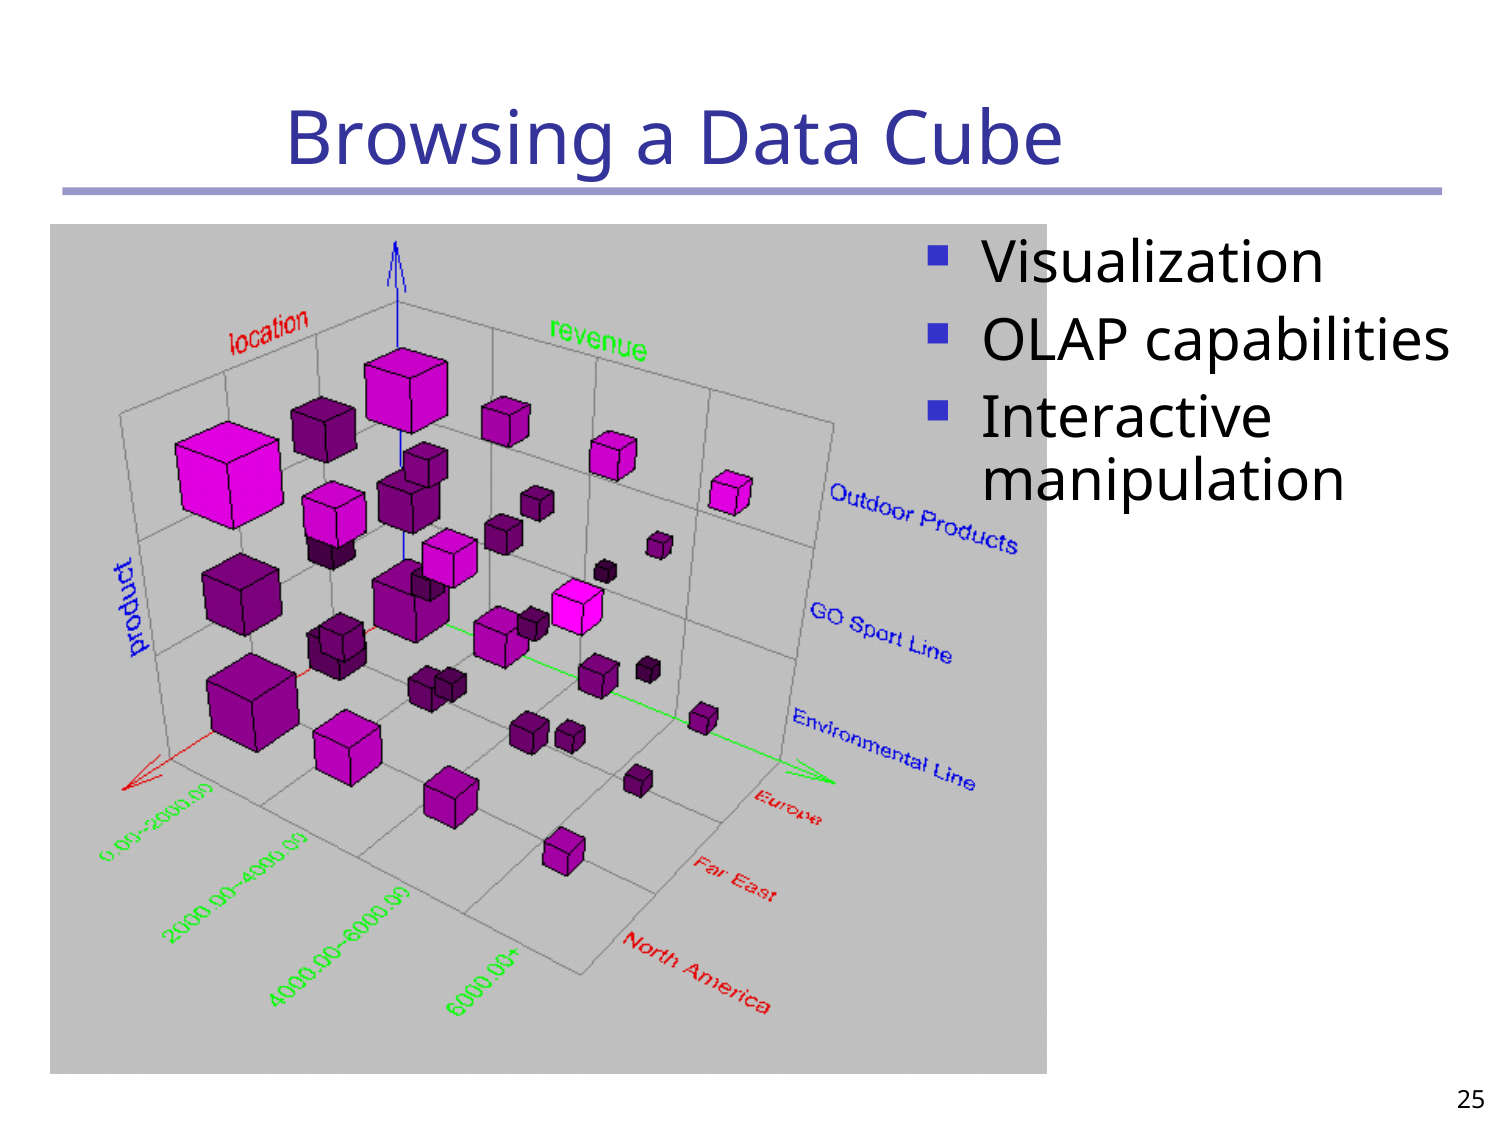

# Browsing a Data Cube
Visualization
OLAP capabilities
Interactive manipulation